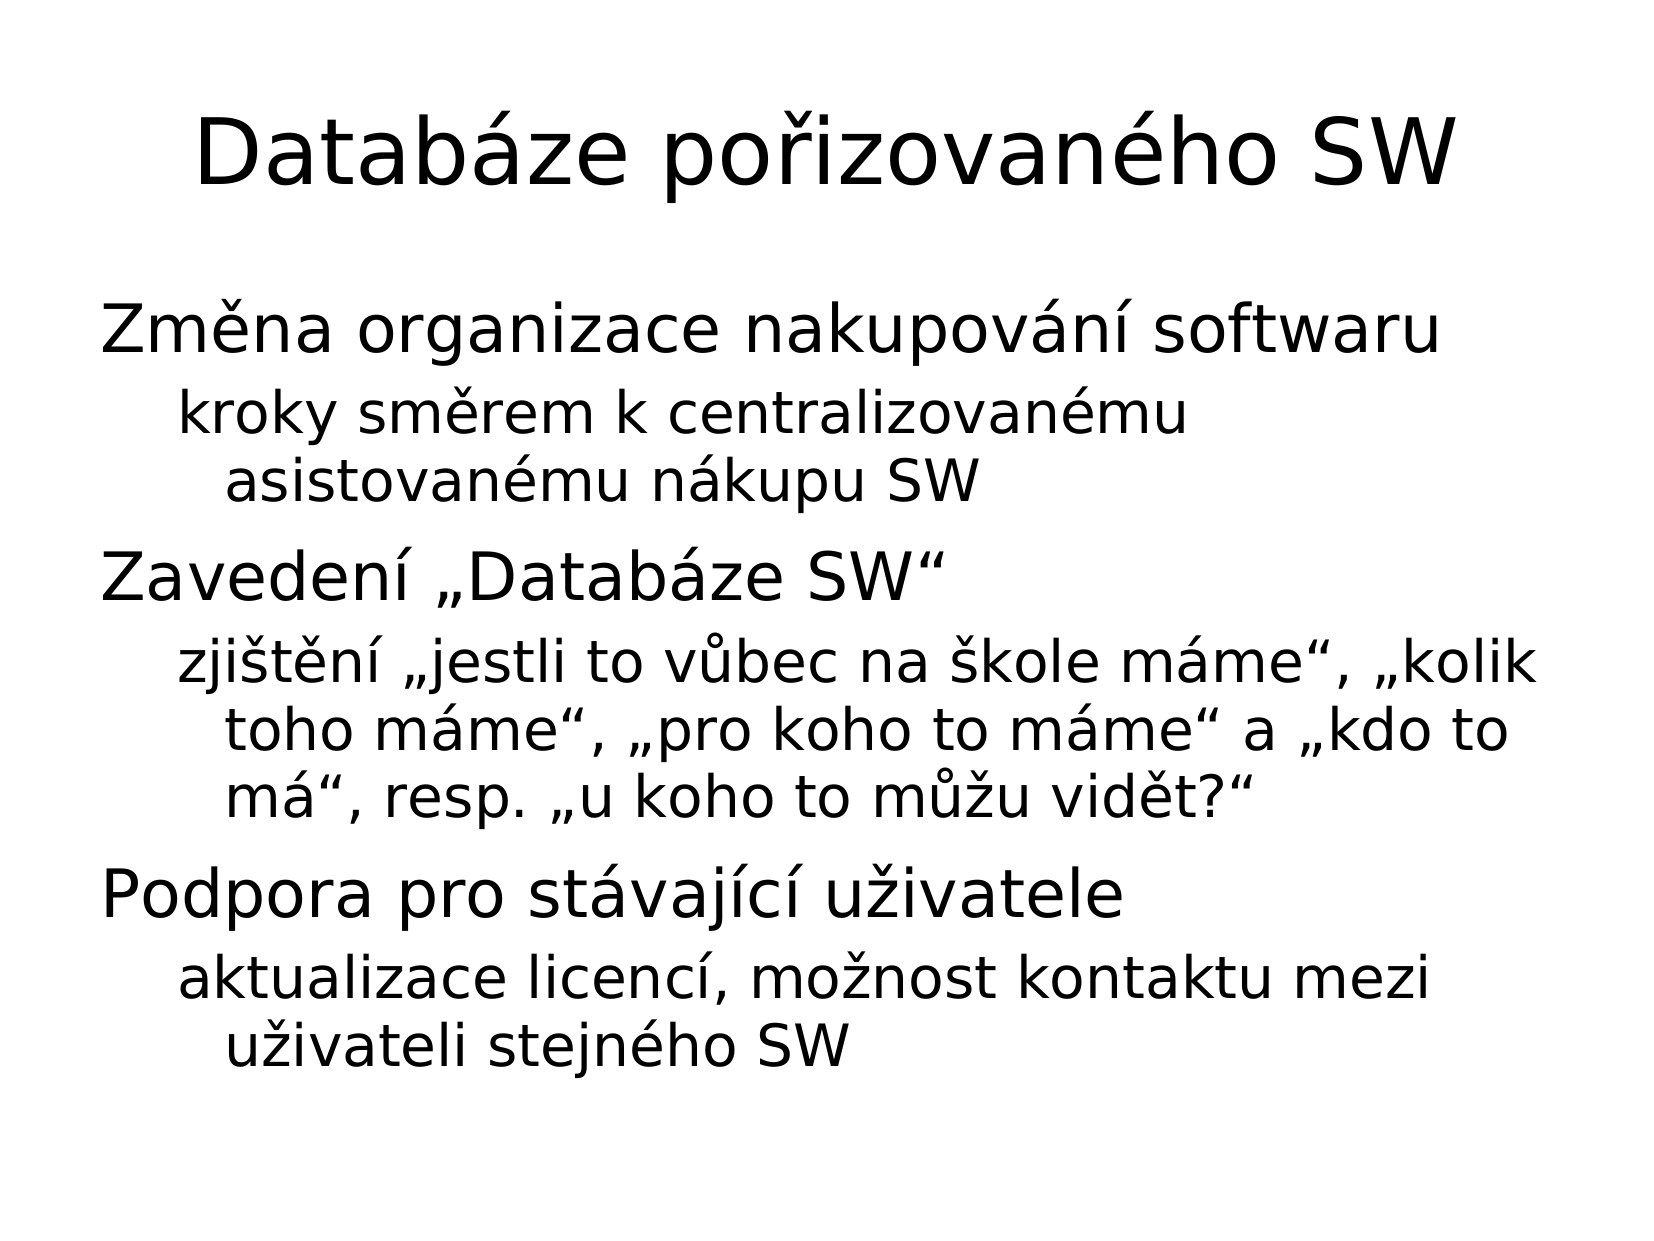

# Databáze pořizovaného SW
Změna organizace nakupování softwaru
kroky směrem k centralizovanému asistovanému nákupu SW
Zavedení „Databáze SW“
zjištění „jestli to vůbec na škole máme“, „kolik toho máme“, „pro koho to máme“ a „kdo to má“, resp. „u koho to můžu vidět?“
Podpora pro stávající uživatele
aktualizace licencí, možnost kontaktu mezi uživateli stejného SW